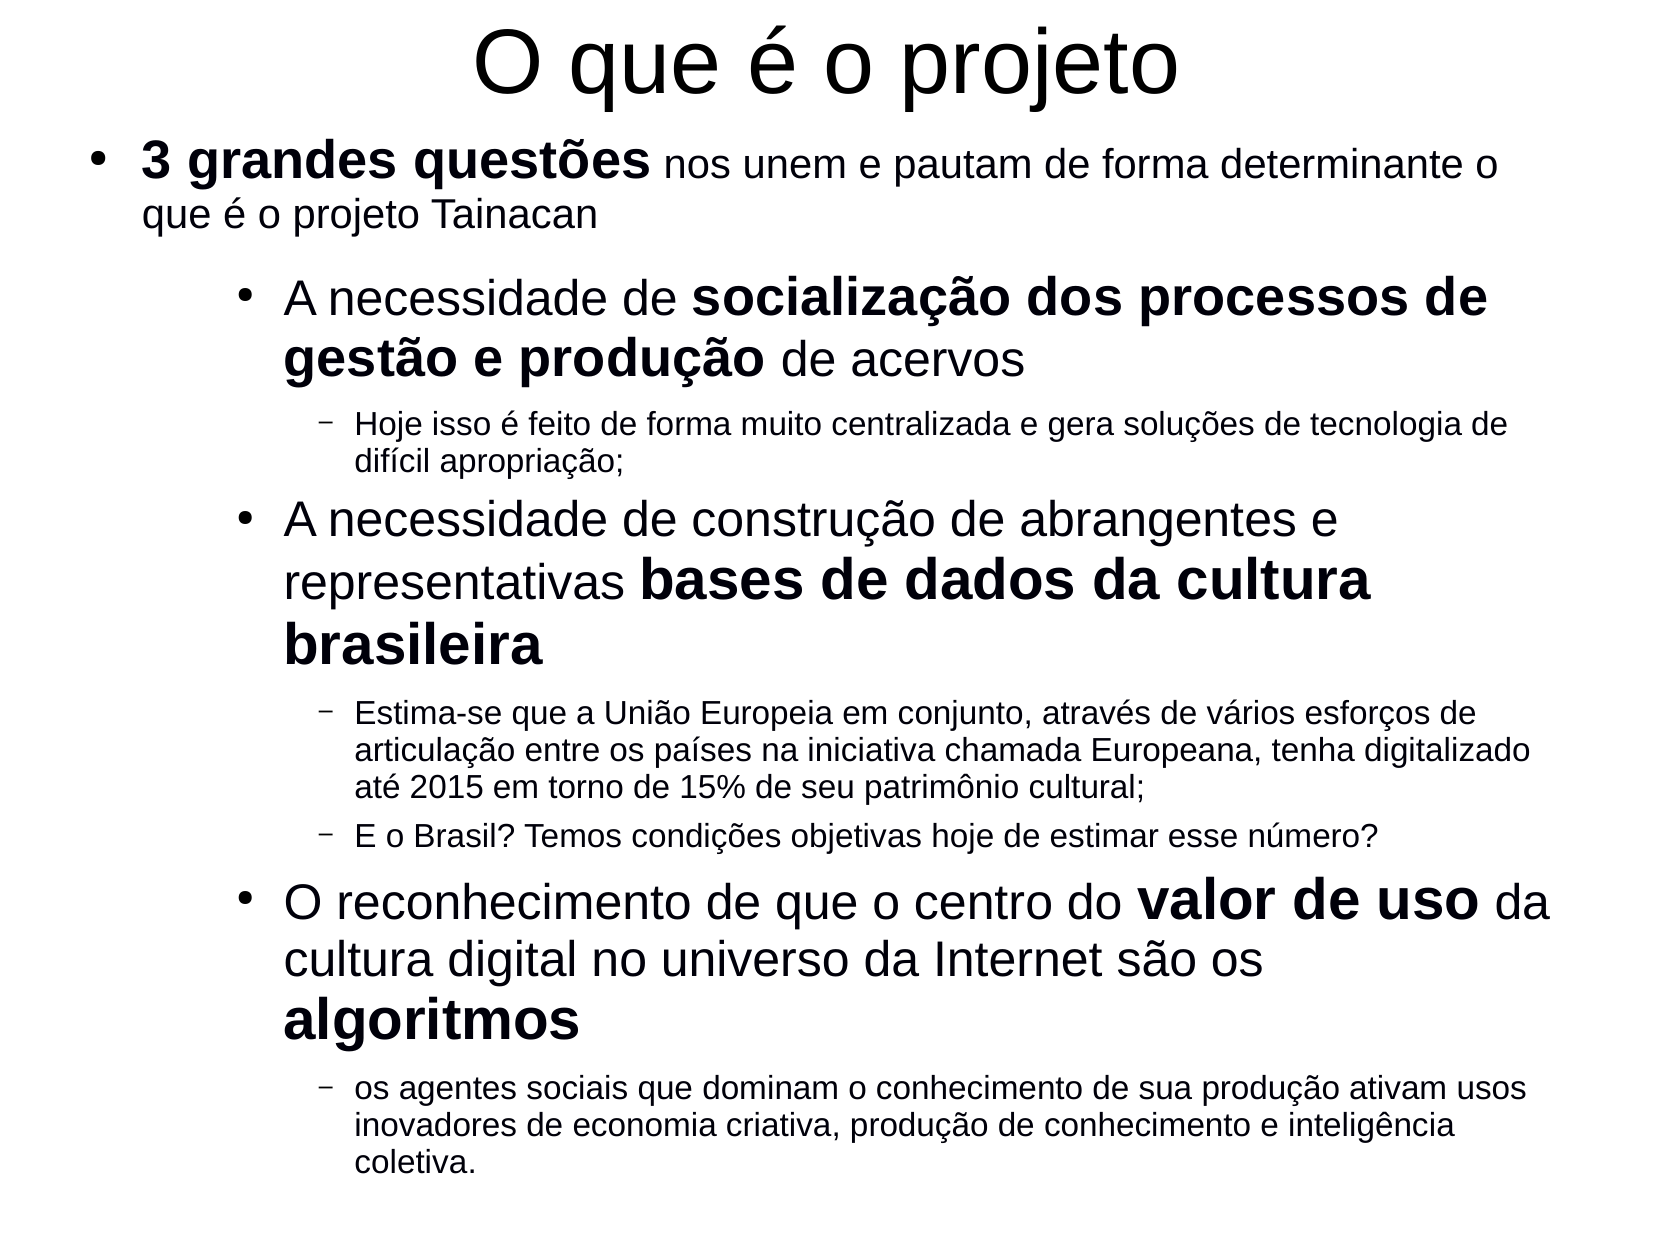

# O que é o projeto
3 grandes questões nos unem e pautam de forma determinante o que é o projeto Tainacan
A necessidade de socialização dos processos de gestão e produção de acervos
Hoje isso é feito de forma muito centralizada e gera soluções de tecnologia de difícil apropriação;
A necessidade de construção de abrangentes e representativas bases de dados da cultura brasileira
Estima-se que a União Europeia em conjunto, através de vários esforços de articulação entre os países na iniciativa chamada Europeana, tenha digitalizado até 2015 em torno de 15% de seu patrimônio cultural;
E o Brasil? Temos condições objetivas hoje de estimar esse número?
O reconhecimento de que o centro do valor de uso da cultura digital no universo da Internet são os algoritmos
os agentes sociais que dominam o conhecimento de sua produção ativam usos inovadores de economia criativa, produção de conhecimento e inteligência coletiva.